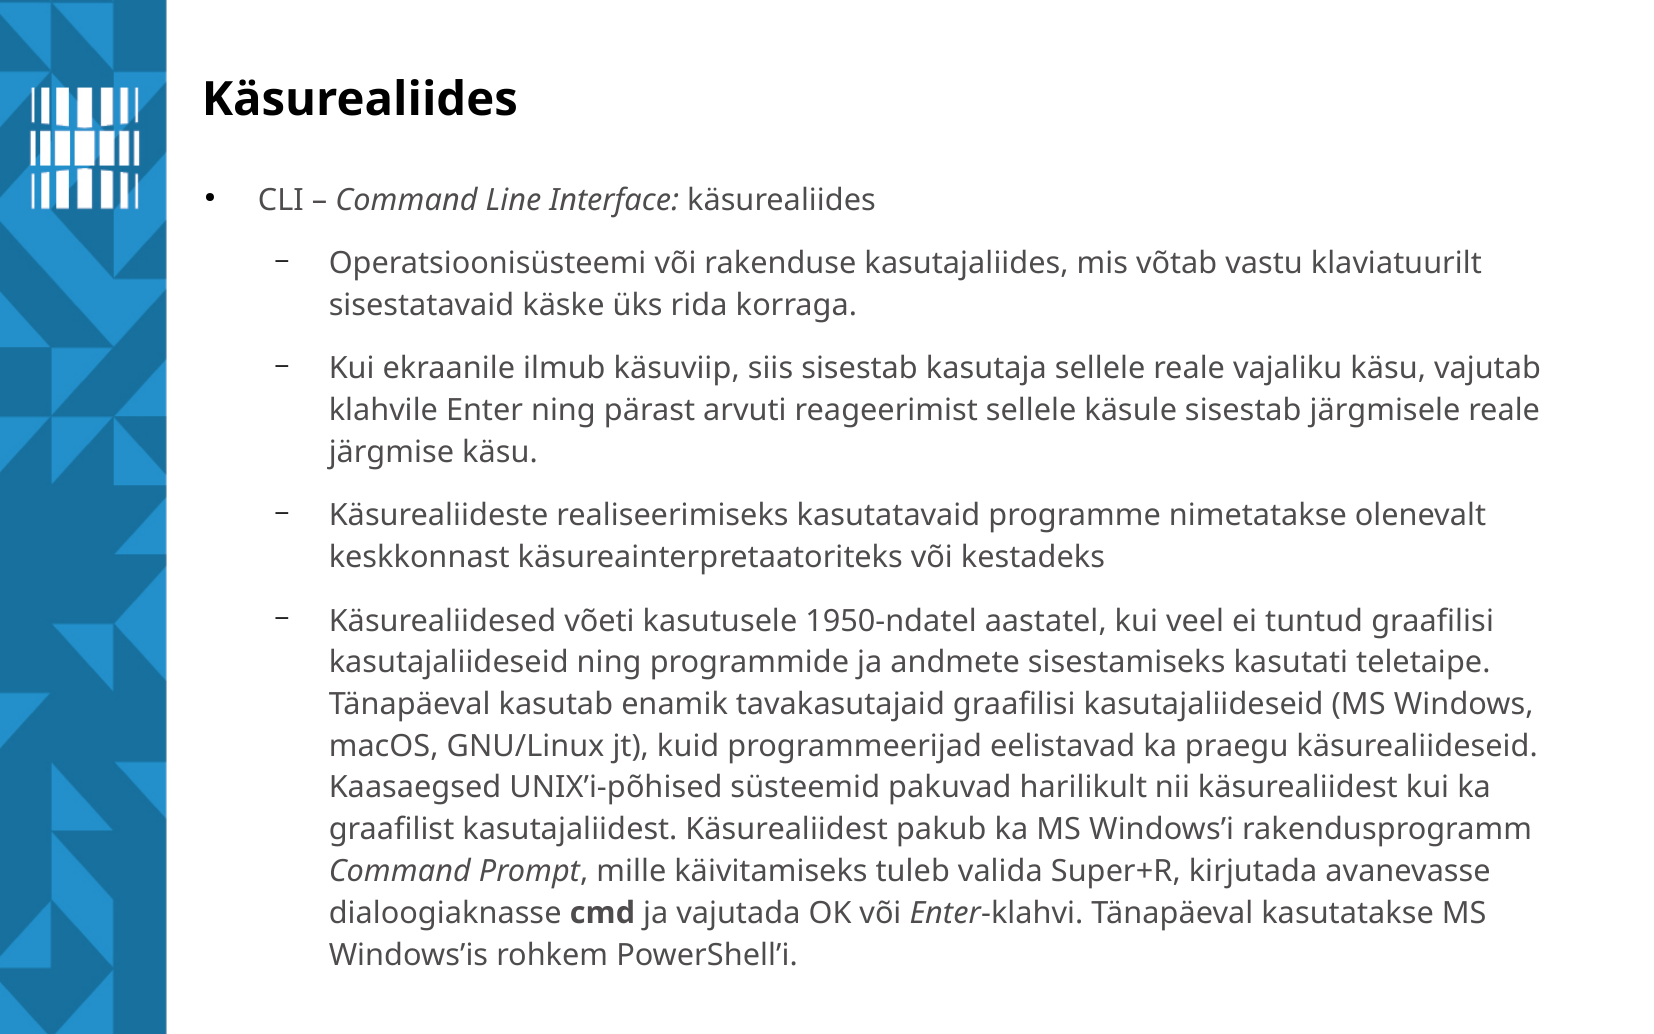

Käsurealiides
# CLI – Command Line Interface: käsurealiides
Operatsioonisüsteemi või rakenduse kasutajaliides, mis võtab vastu klaviatuurilt sisestatavaid käske üks rida korraga.
Kui ekraanile ilmub käsuviip, siis sisestab kasutaja sellele reale vajaliku käsu, vajutab klahvile Enter ning pärast arvuti reageerimist sellele käsule sisestab järgmisele reale järgmise käsu.
Käsurealiideste realiseerimiseks kasutatavaid programme nimetatakse olenevalt keskkonnast käsureainterpretaatoriteks või kestadeks
Käsurealiidesed võeti kasutusele 1950-ndatel aastatel, kui veel ei tuntud graafilisi kasutajaliideseid ning programmide ja andmete sisestamiseks kasutati teletaipe. Tänapäeval kasutab enamik tavakasutajaid graafilisi kasutajaliideseid (MS Windows, macOS, GNU/Linux jt), kuid programmeerijad eelistavad ka praegu käsurealiideseid. Kaasaegsed UNIX’i-põhised süsteemid pakuvad harilikult nii käsurealiidest kui ka graafilist kasutajaliidest. Käsurealiidest pakub ka MS Windows’i rakendusprogramm Command Prompt, mille käivitamiseks tuleb valida Super+R, kirjutada avanevasse dialoogiaknasse cmd ja vajutada OK või Enter-klahvi. Tänapäeval kasutatakse MS Windows’is rohkem PowerShell’i.